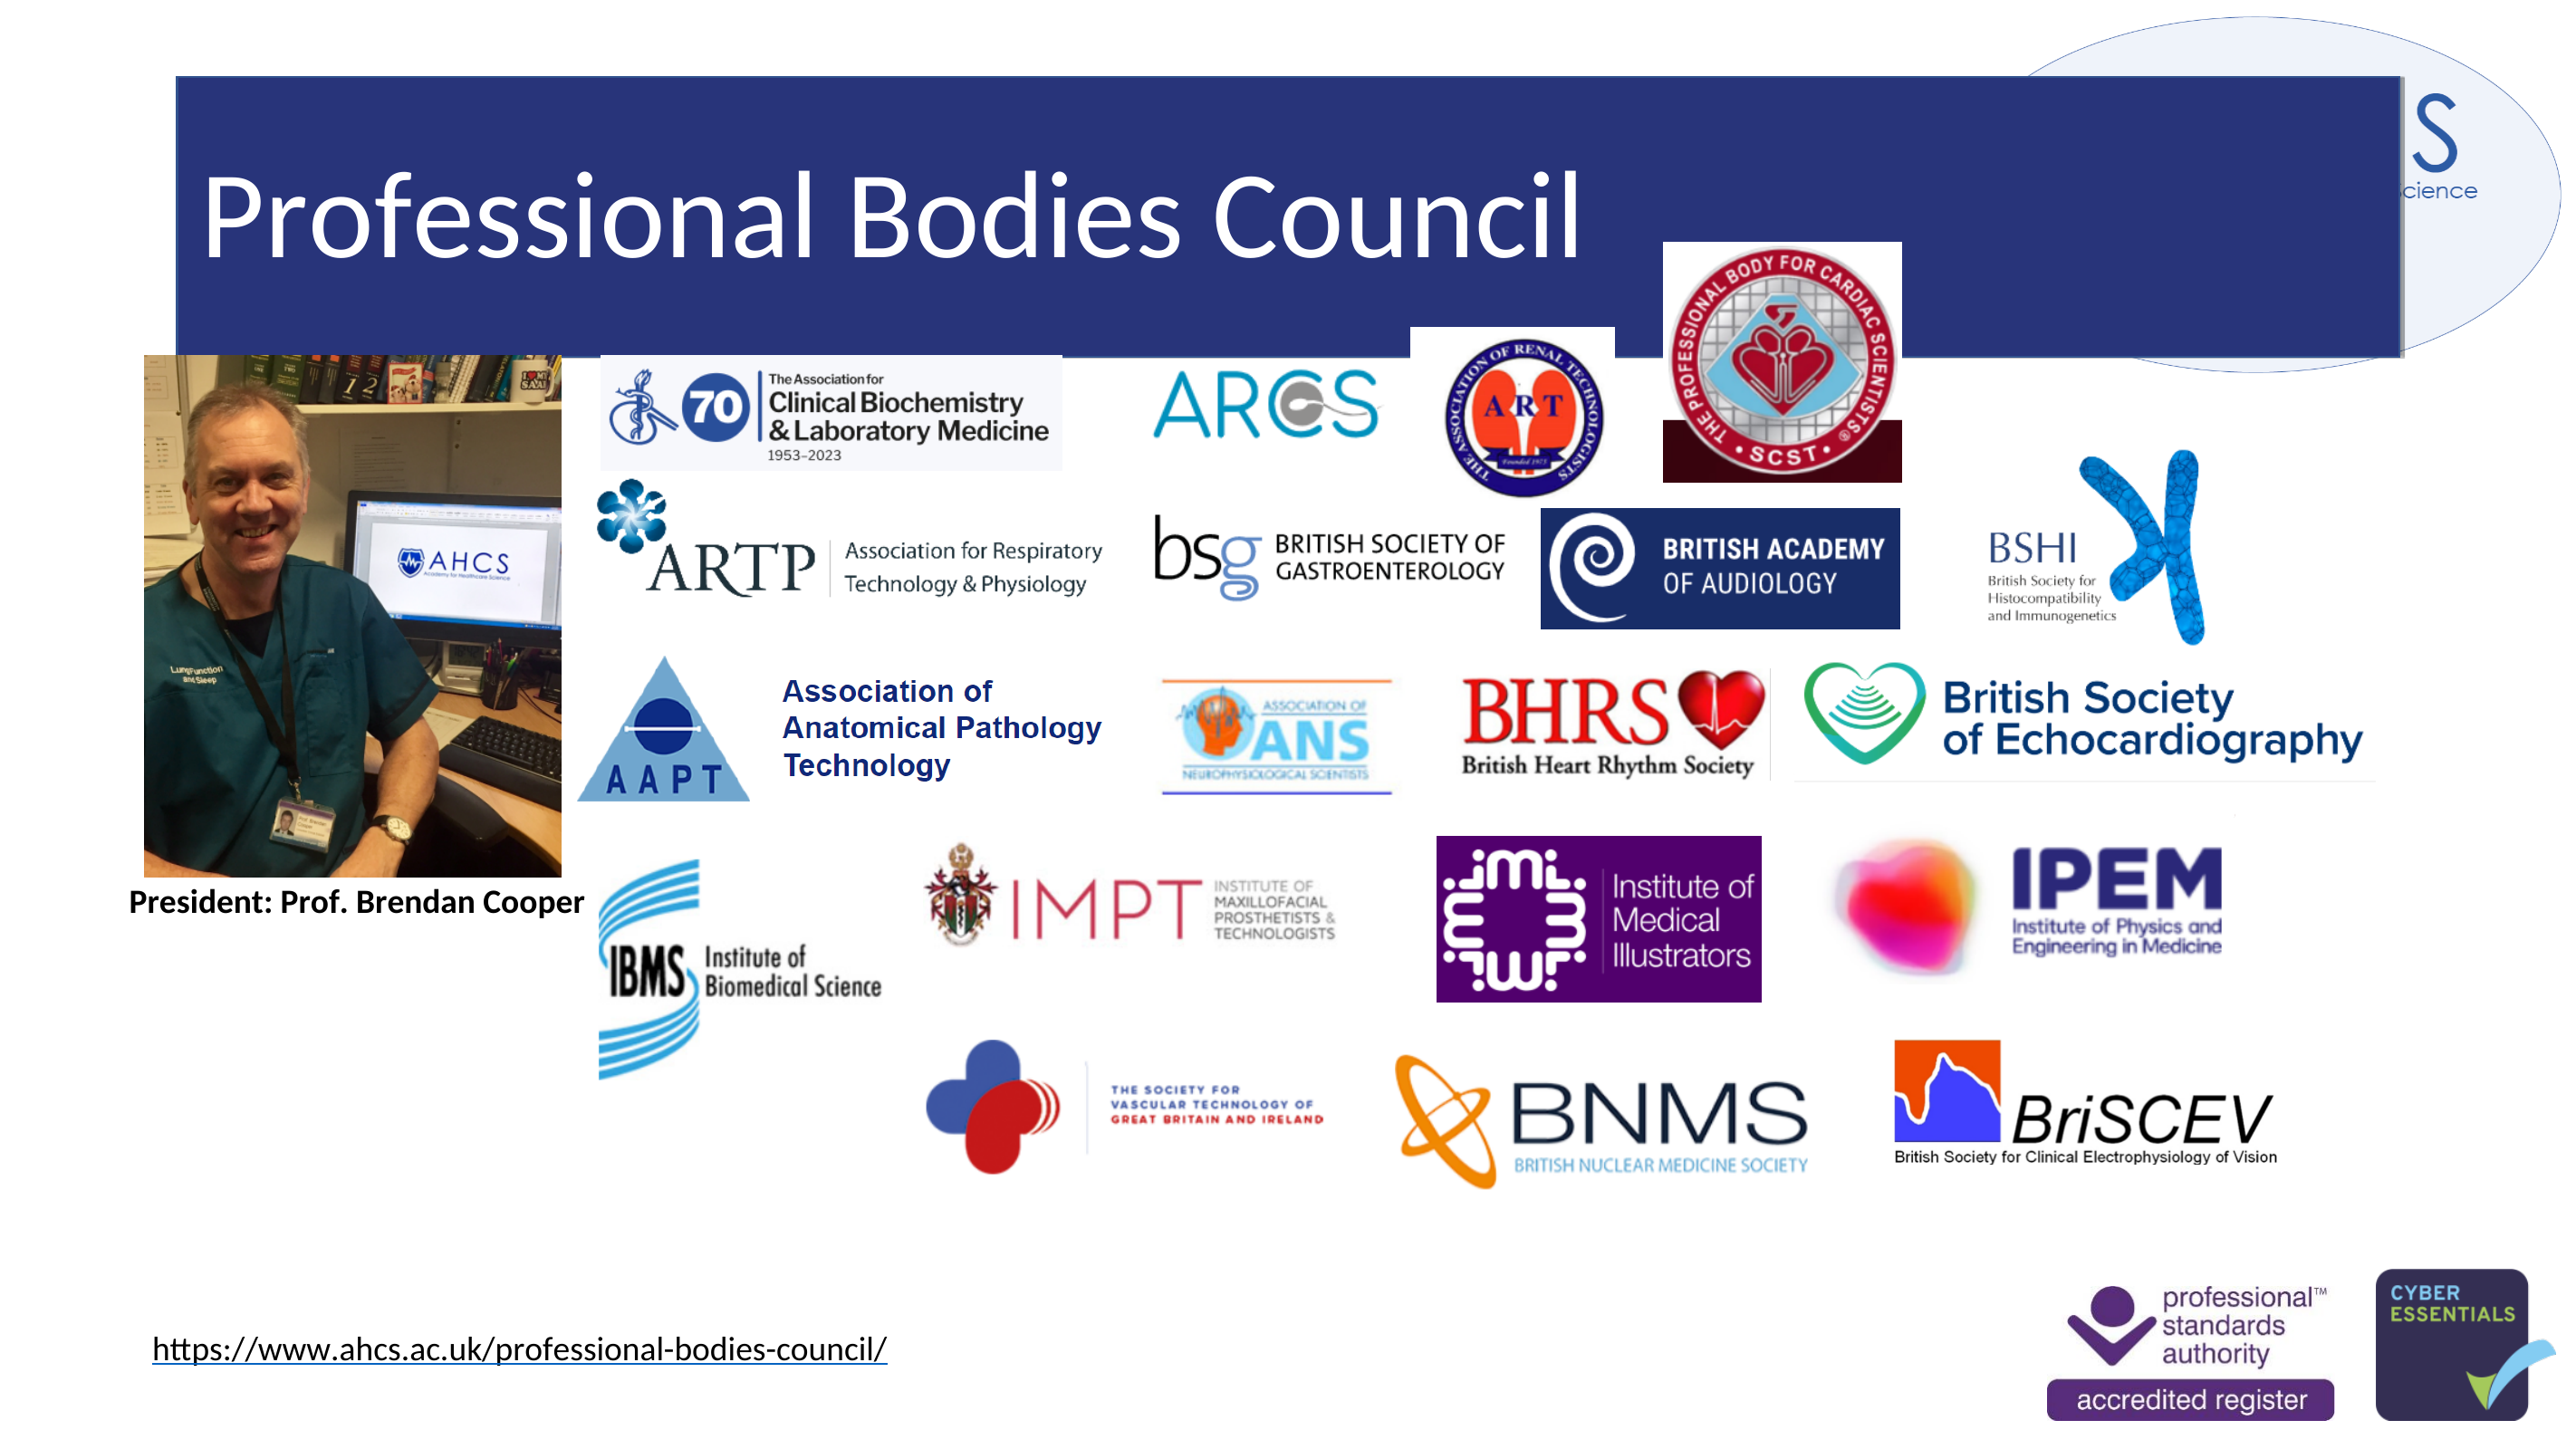

# Professional Bodies Council
President: Prof. Brendan Cooper
https://www.ahcs.ac.uk/professional-bodies-council/